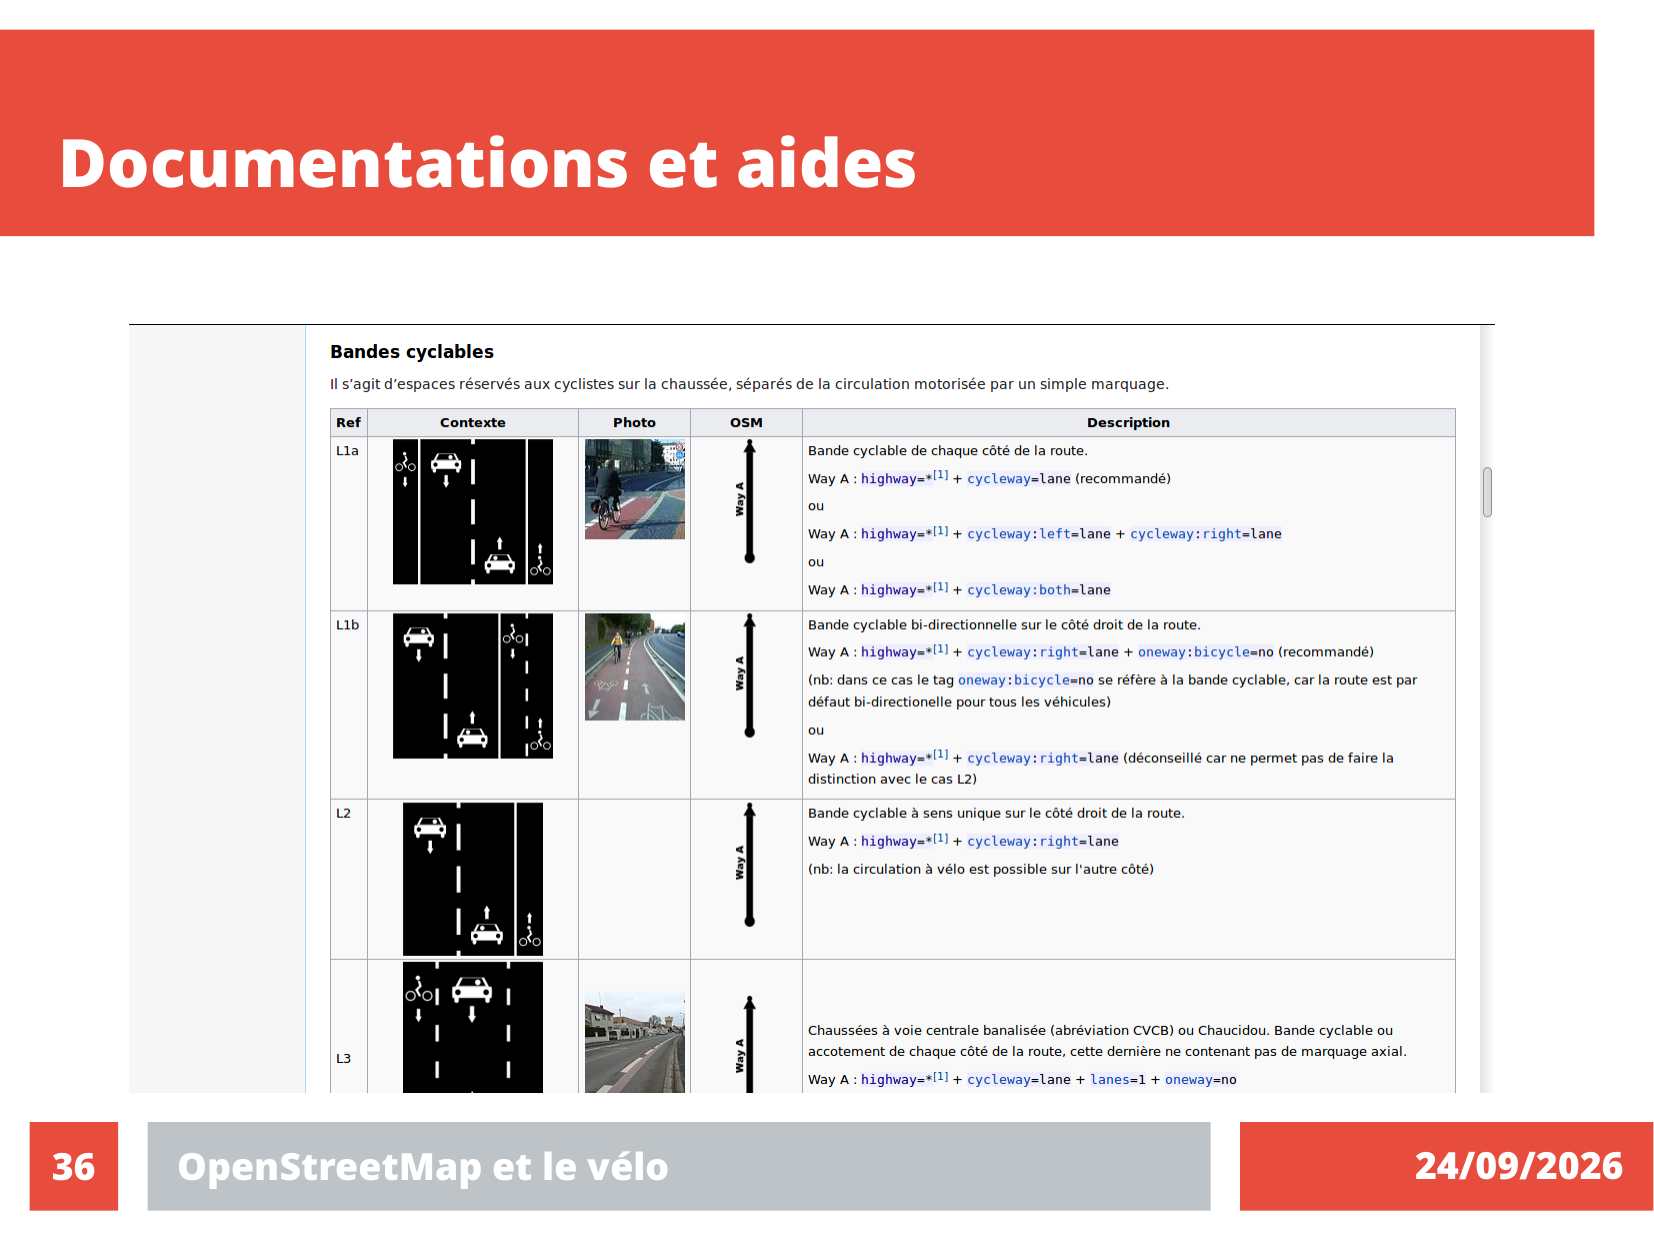

# Documentations et aides
36
OpenStreetMap et le vélo